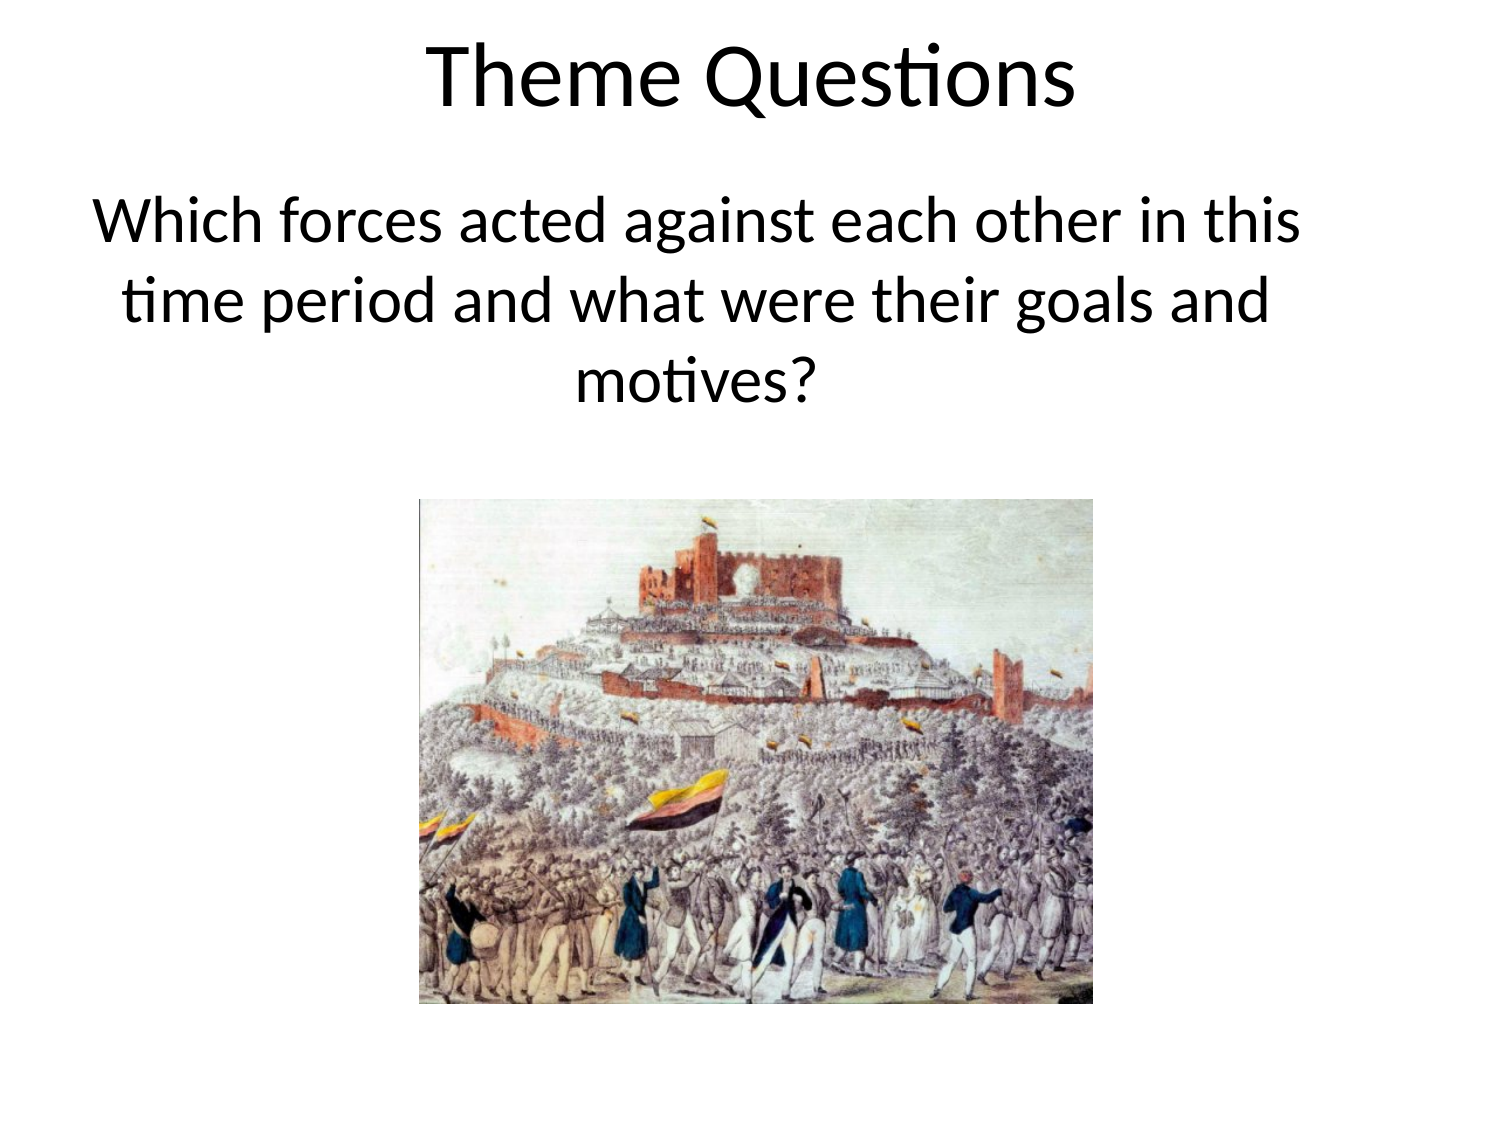

# Theme Questions
Which forces acted against each other in this time period and what were their goals and motives?
Why did it take so long for the Revolutions of 1848 to happen in Germany if the Burschenschaften/Students were being oppressed for many years before?